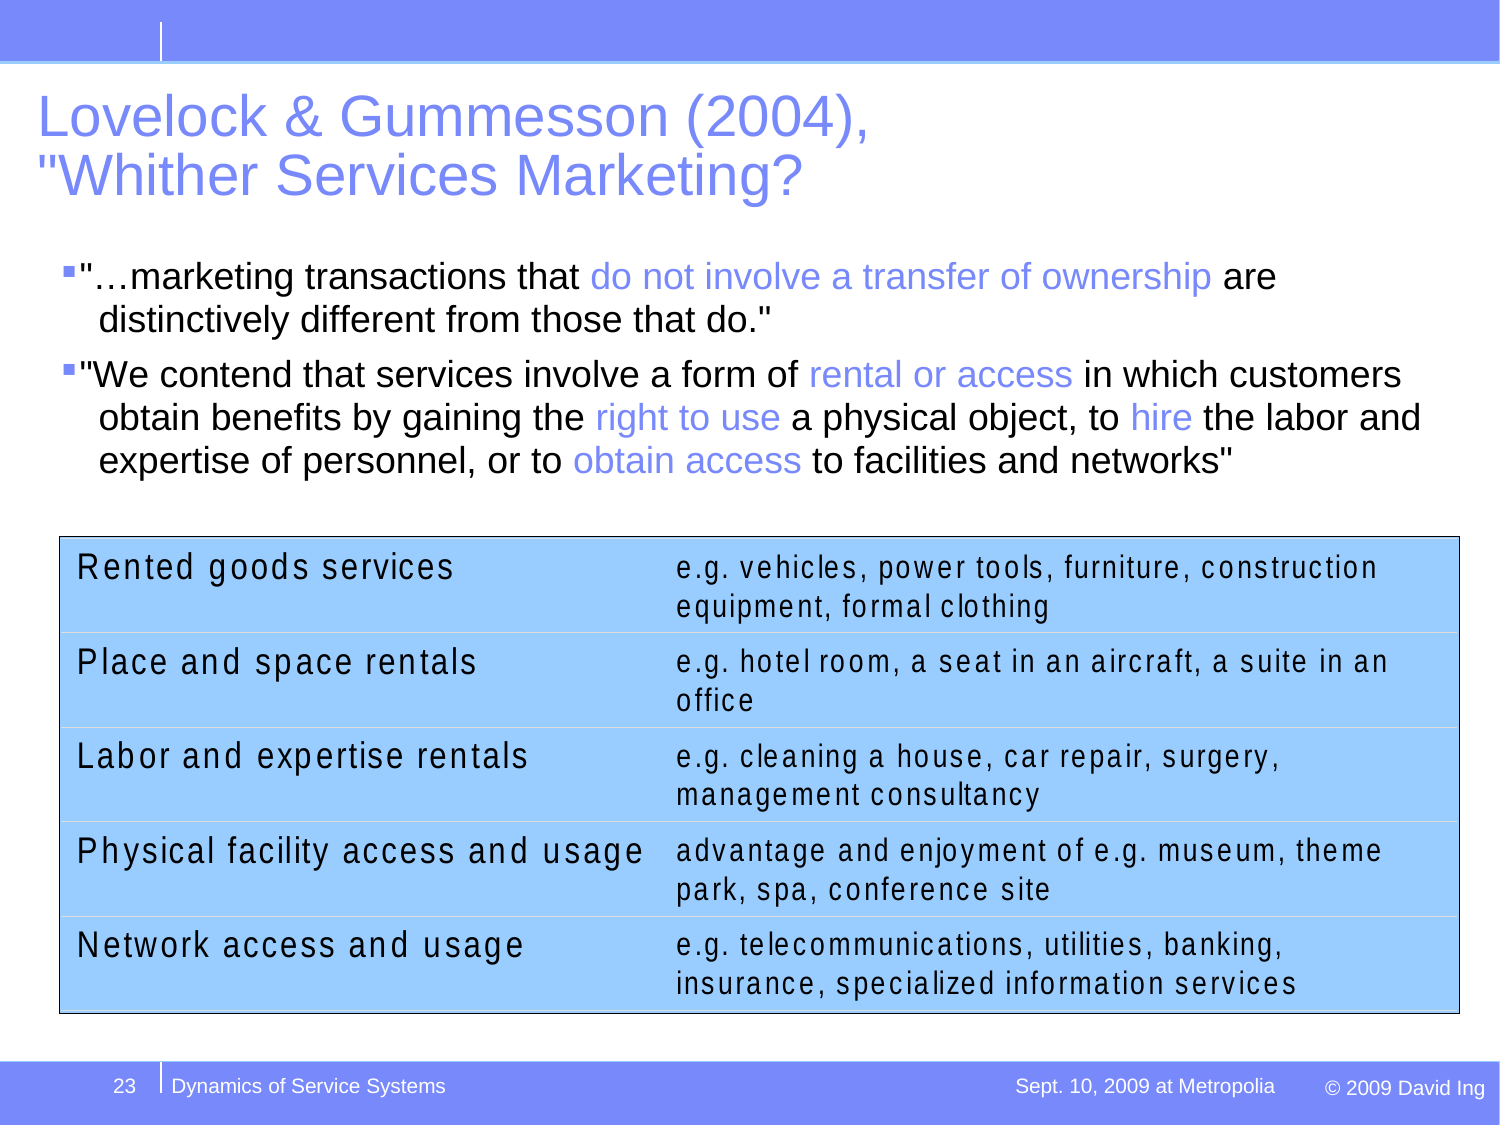

# Lovelock & Gummesson (2004), "Whither Services Marketing?
"…marketing transactions that do not involve a transfer of ownership are distinctively different from those that do."
"We contend that services involve a form of rental or access in which customers obtain benefits by gaining the right to use a physical object, to hire the labor and expertise of personnel, or to obtain access to facilities and networks"
23
Dynamics of Service Systems
Sept. 10, 2009 at Metropolia